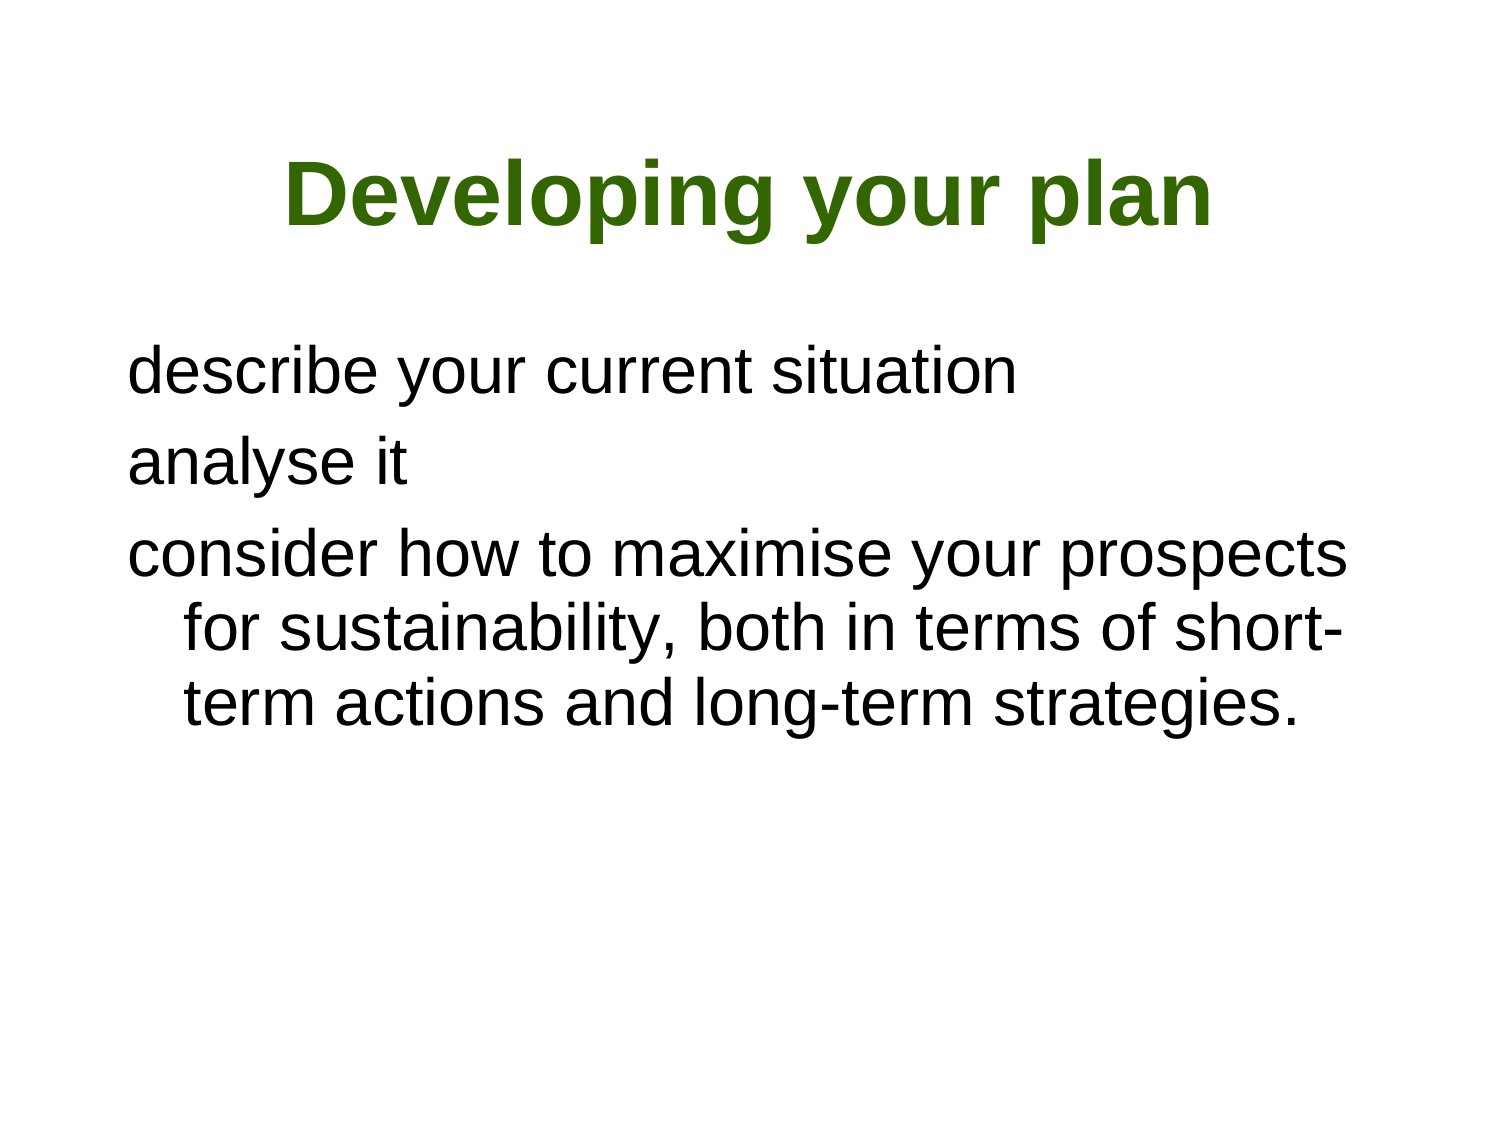

# Developing your plan
describe your current situation
analyse it
consider how to maximise your prospects for sustainability, both in terms of short-term actions and long-term strategies.